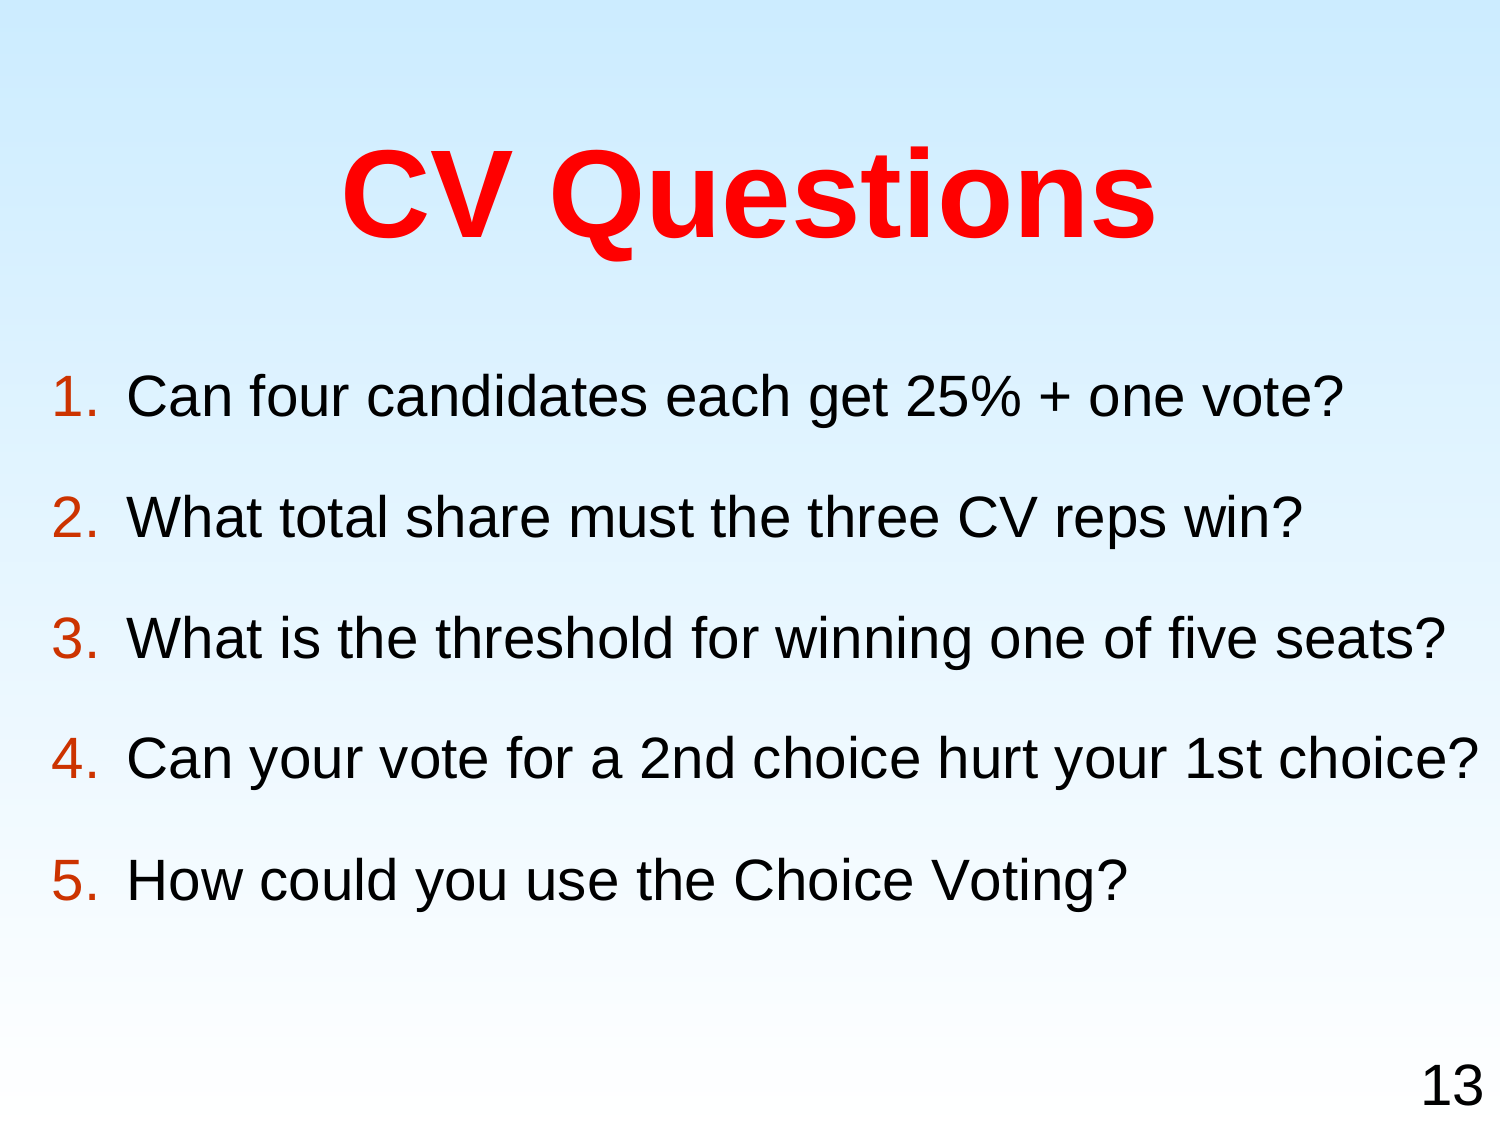

# CV Questions
Can four candidates each get 25% + one vote?
What total share must the three CV reps win?
What is the threshold for winning one of five seats?
Can your vote for a 2nd choice hurt your 1st choice?
How could you use the Choice Voting?